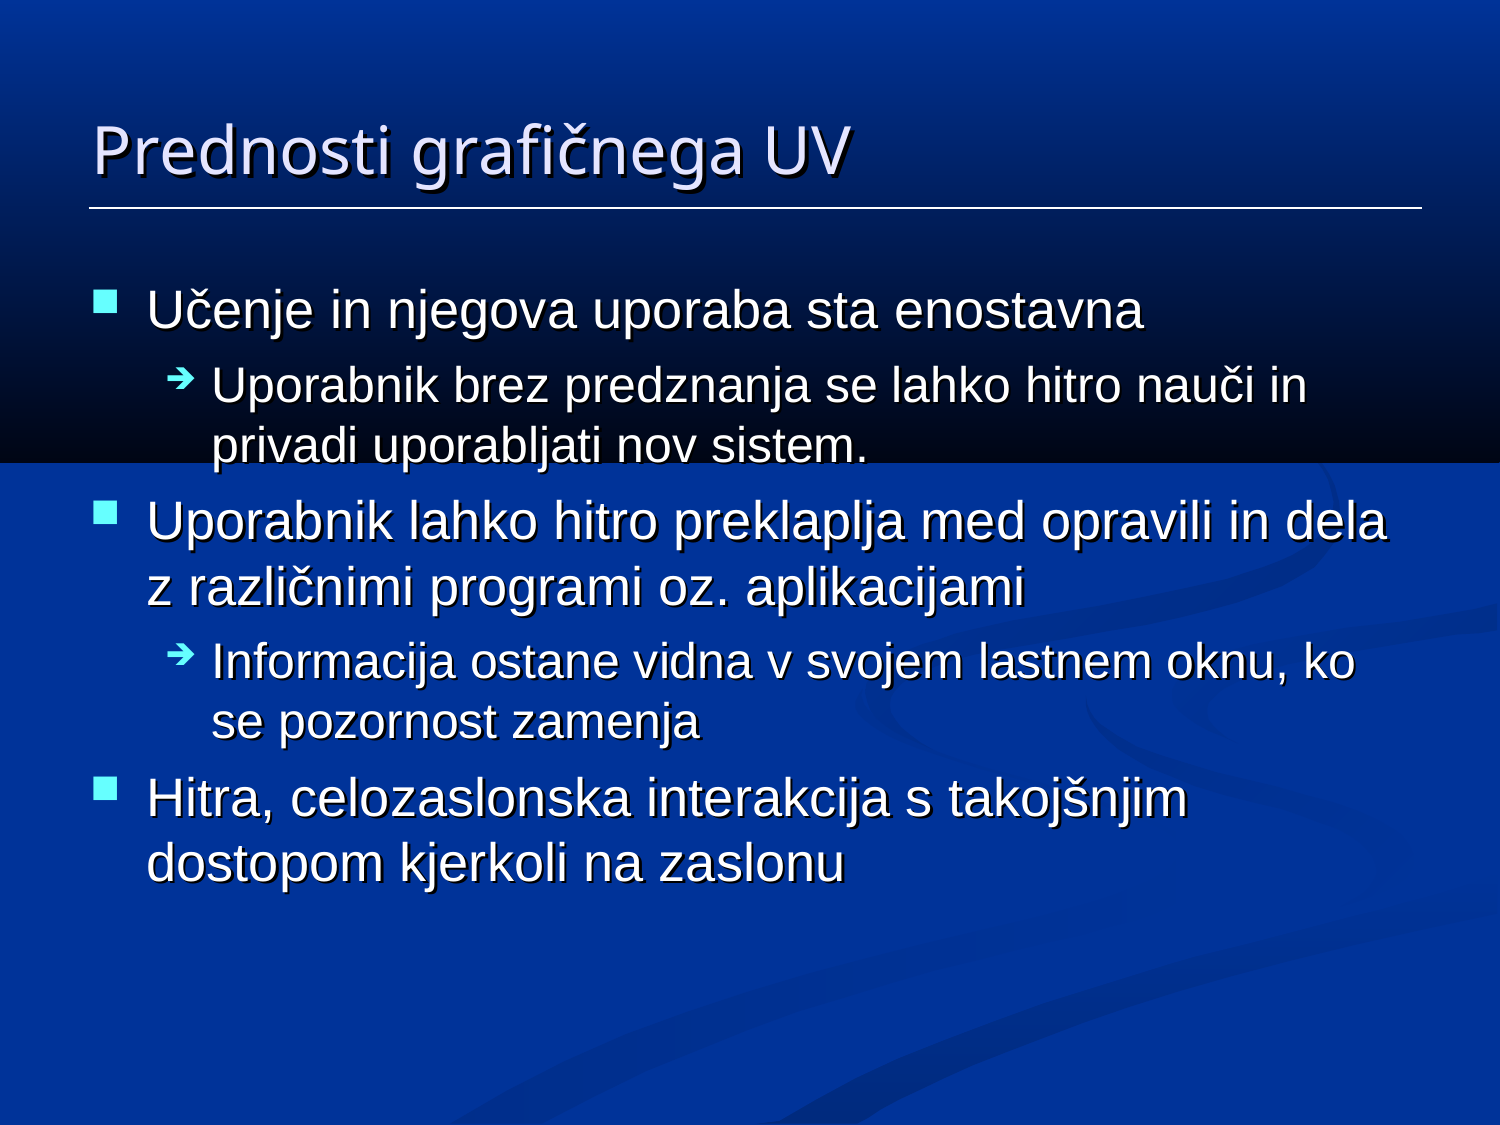

Prednosti grafičnega UV
# Učenje in njegova uporaba sta enostavna
Uporabnik brez predznanja se lahko hitro nauči in privadi uporabljati nov sistem.
Uporabnik lahko hitro preklaplja med opravili in dela z različnimi programi oz. aplikacijami
Informacija ostane vidna v svojem lastnem oknu, ko se pozornost zamenja
Hitra, celozaslonska interakcija s takojšnjim dostopom kjerkoli na zaslonu